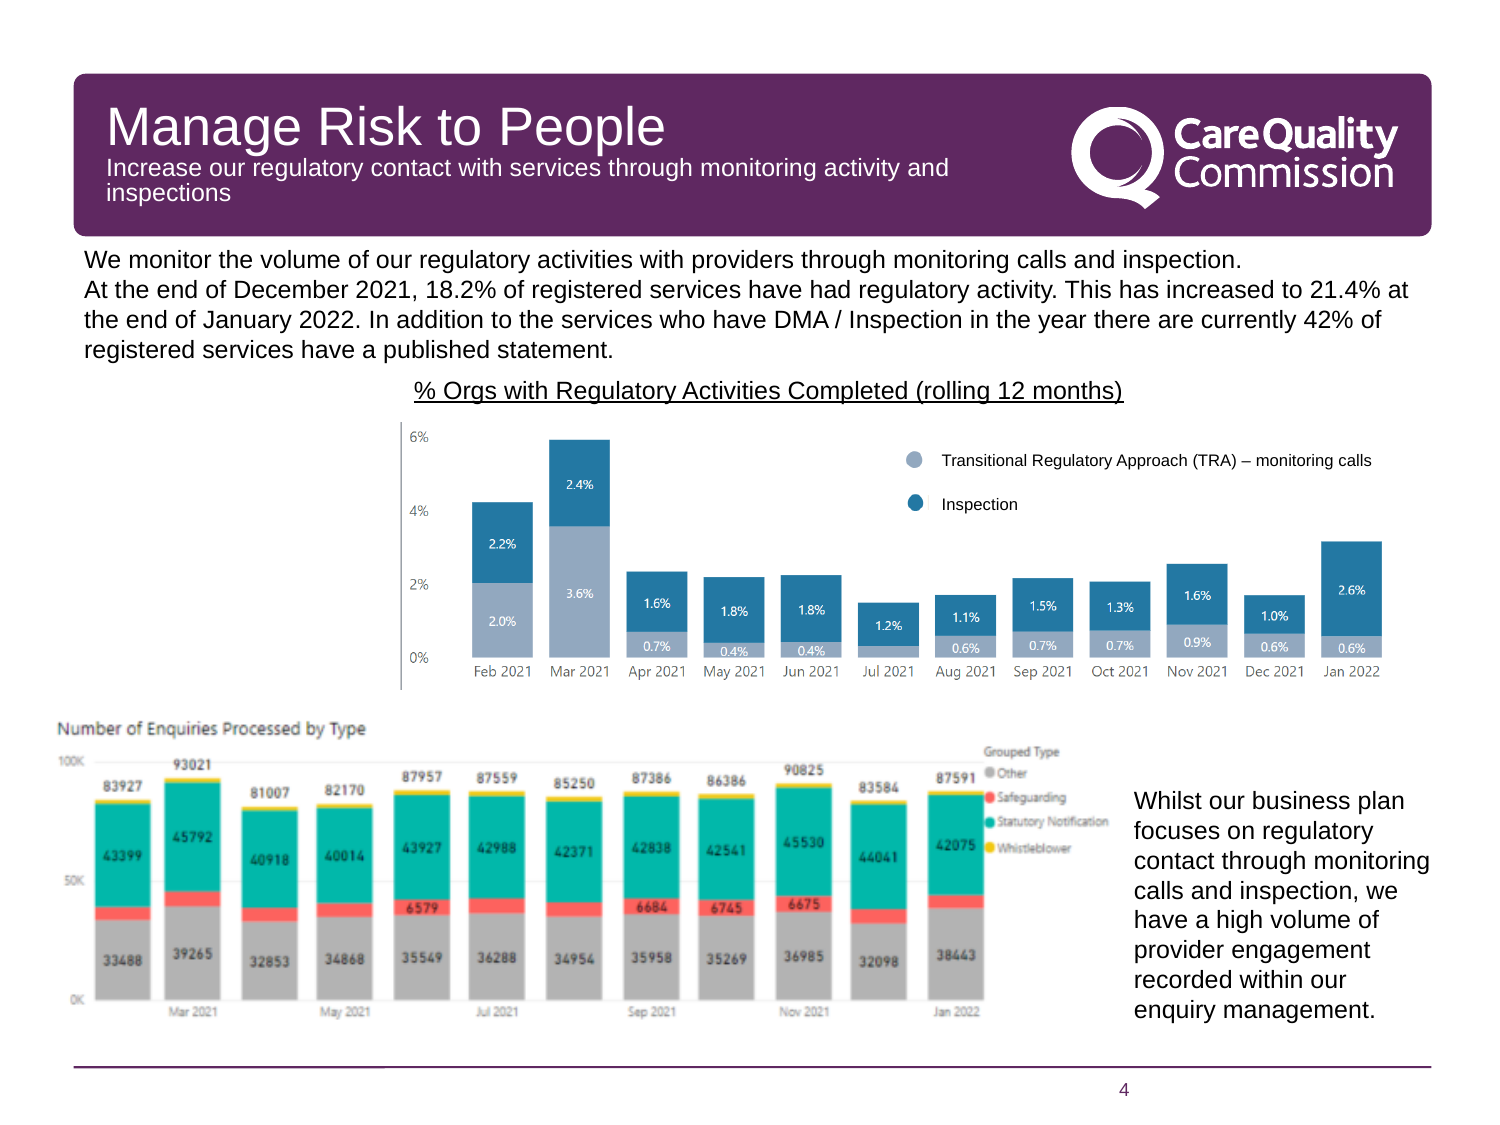

# Manage Risk to People Increase our regulatory contact with services through monitoring activity and inspections
We monitor the volume of our regulatory activities with providers through monitoring calls and inspection.
At the end of December 2021, 18.2% of registered services have had regulatory activity. This has increased to 21.4% at the end of January 2022. In addition to the services who have DMA / Inspection in the year there are currently 42% of registered services have a published statement.
% Orgs with Regulatory Activities Completed (rolling 12 months)
Transitional Regulatory Approach (TRA) – monitoring calls
Inspection
Whilst our business plan focuses on regulatory contact through monitoring calls and inspection, we have a high volume of provider engagement recorded within our enquiry management.